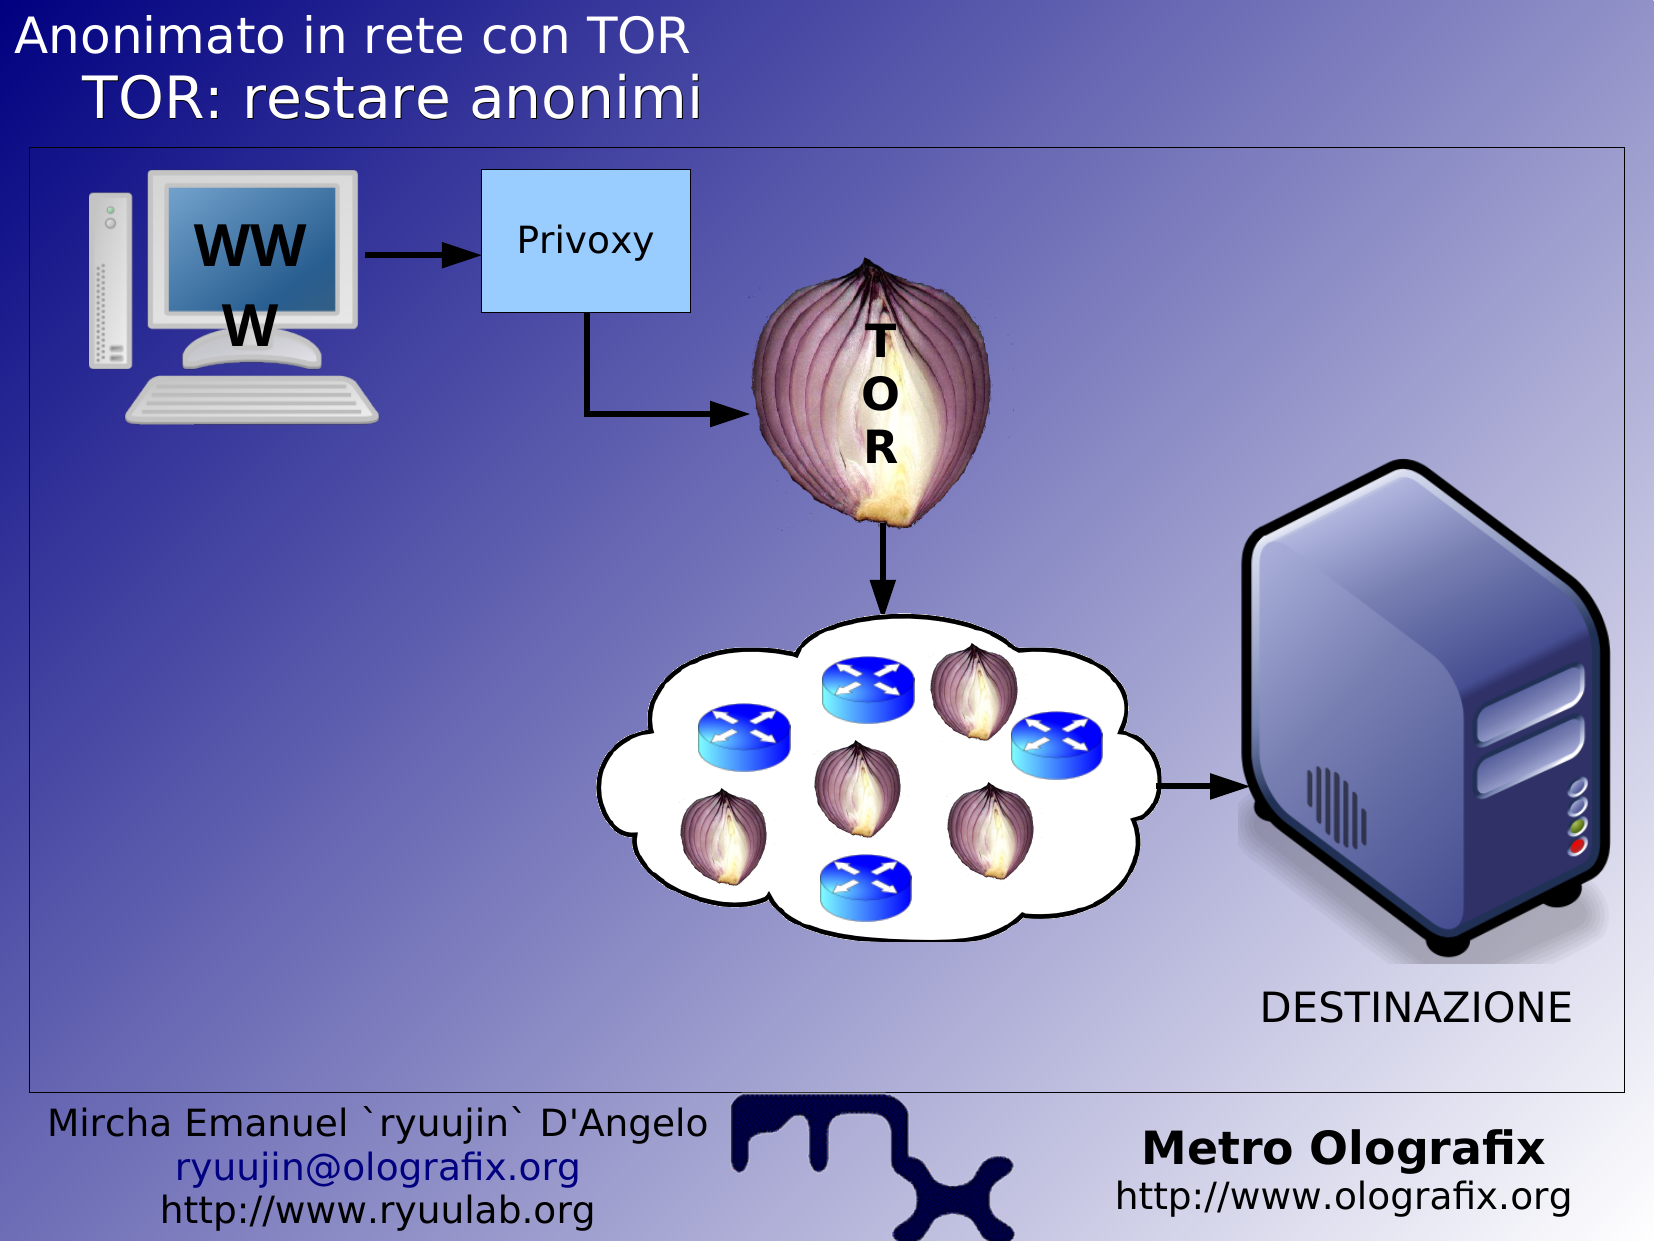

Anonimato in rete con TOR
# TOR: restare anonimi
Privoxy
WWW
T
O
R
DESTINAZIONE
Mircha Emanuel `ryuujin` D'Angelo
ryuujin@olografix.org
http://www.ryuulab.org
Metro Olografix
http://www.olografix.org